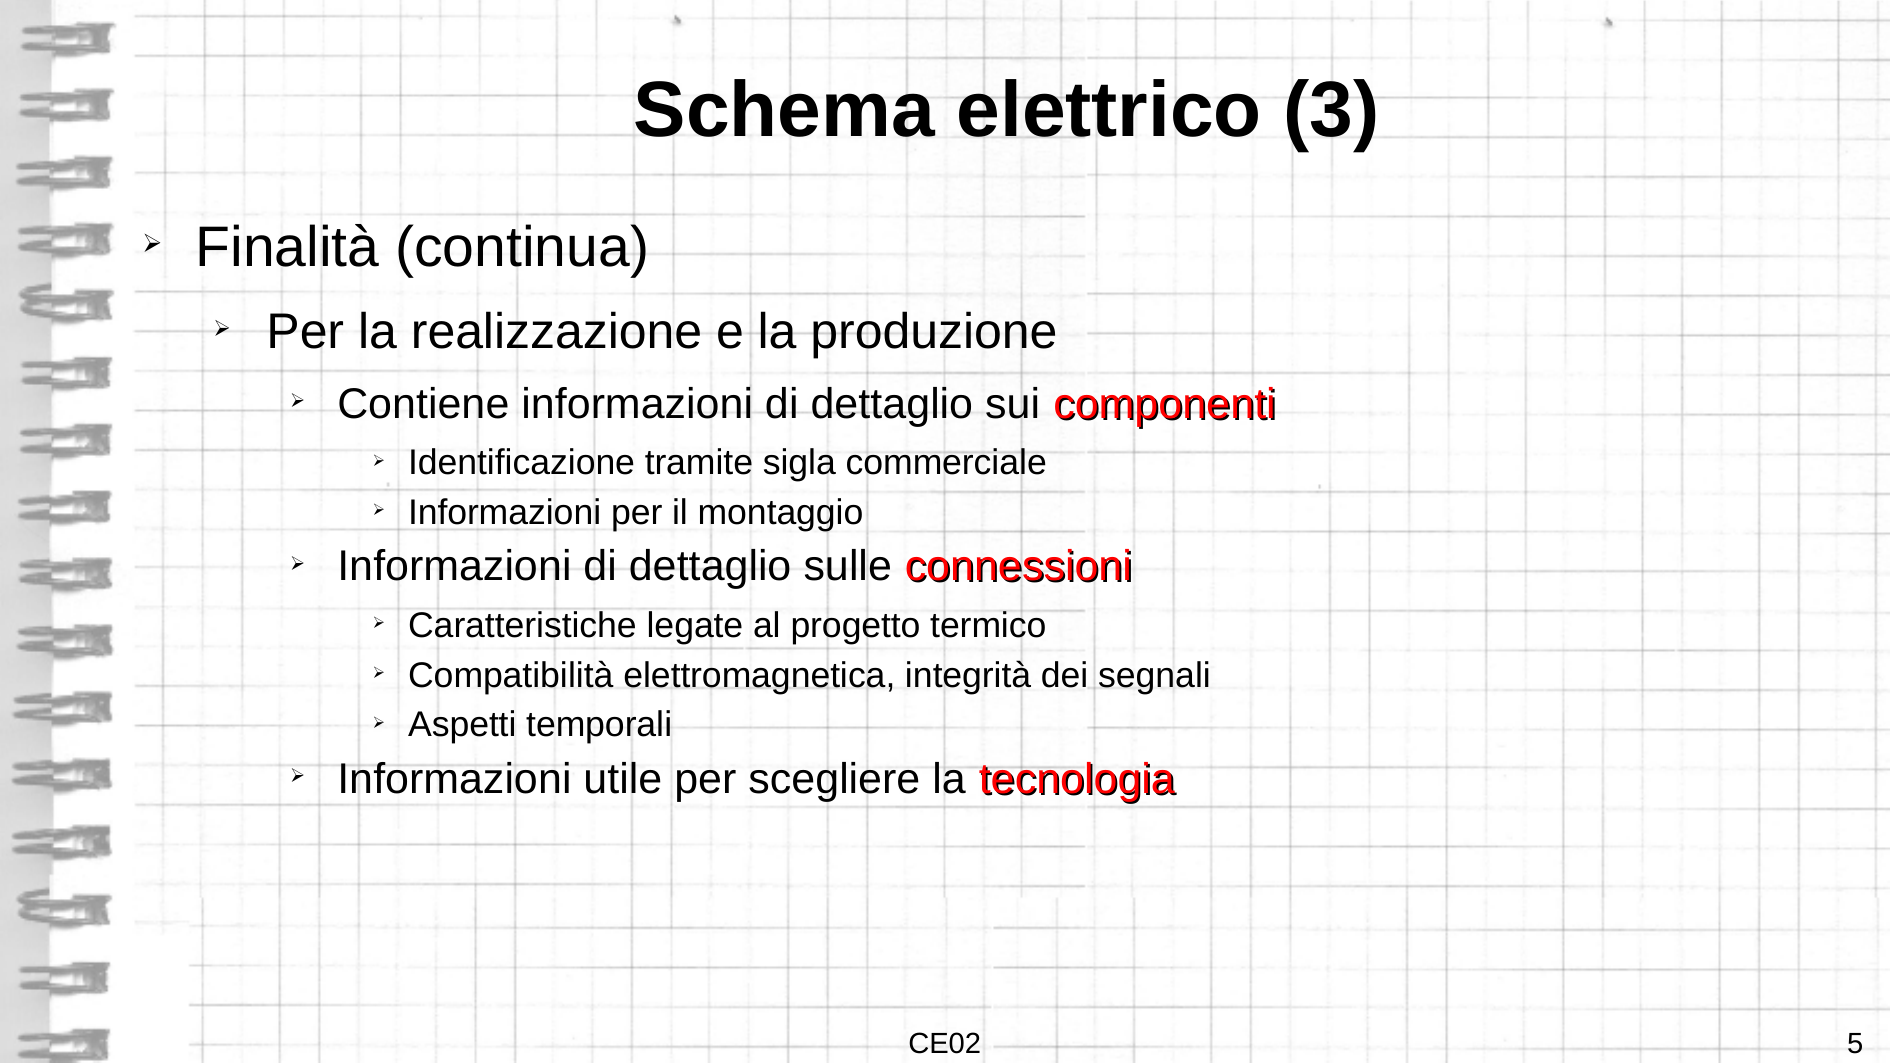

# Schema elettrico (3)
Finalità (continua)
Per la realizzazione e la produzione
Contiene informazioni di dettaglio sui componenti
Identificazione tramite sigla commerciale
Informazioni per il montaggio
Informazioni di dettaglio sulle connessioni
Caratteristiche legate al progetto termico
Compatibilità elettromagnetica, integrità dei segnali
Aspetti temporali
Informazioni utile per scegliere la tecnologia
CE02
5